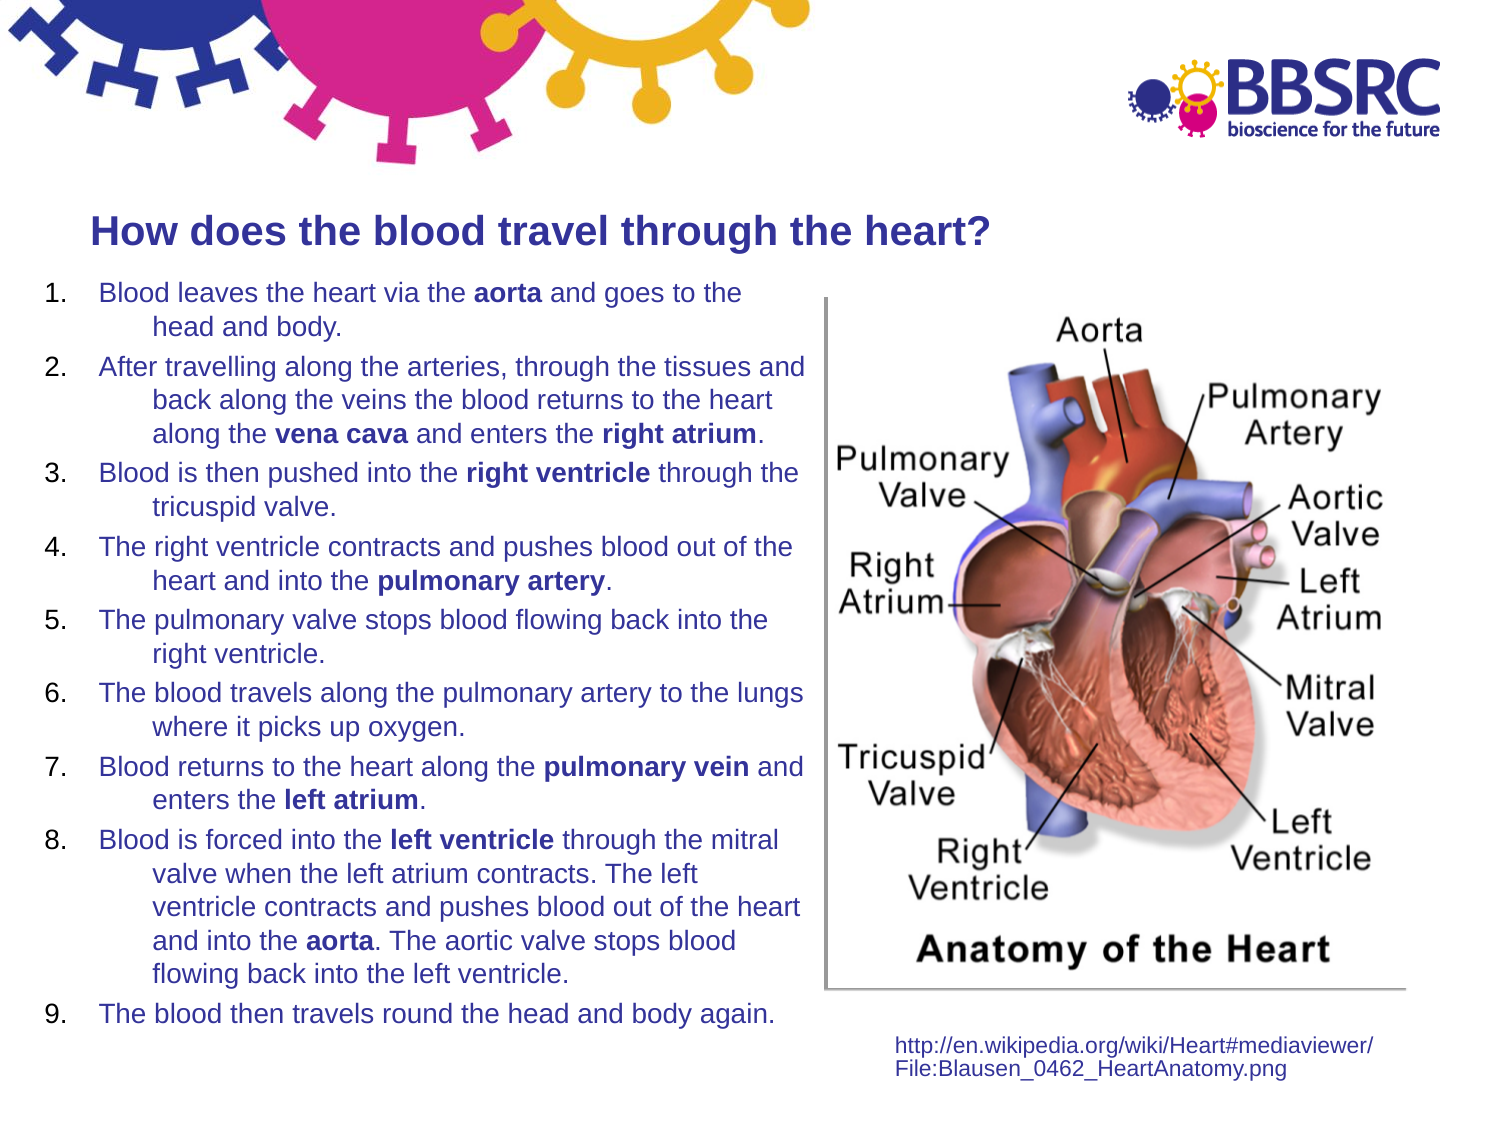

# How does the blood travel through the heart?
Blood leaves the heart via the aorta and goes to the head and body.
After travelling along the arteries, through the tissues and back along the veins the blood returns to the heart along the vena cava and enters the right atrium.
Blood is then pushed into the right ventricle through the tricuspid valve.
The right ventricle contracts and pushes blood out of the heart and into the pulmonary artery.
The pulmonary valve stops blood flowing back into the right ventricle.
The blood travels along the pulmonary artery to the lungs where it picks up oxygen.
Blood returns to the heart along the pulmonary vein and enters the left atrium.
Blood is forced into the left ventricle through the mitral valve when the left atrium contracts. The left ventricle contracts and pushes blood out of the heart and into the aorta. The aortic valve stops blood flowing back into the left ventricle.
The blood then travels round the head and body again.
http://en.wikipedia.org/wiki/Heart#mediaviewer/File:Blausen_0462_HeartAnatomy.png